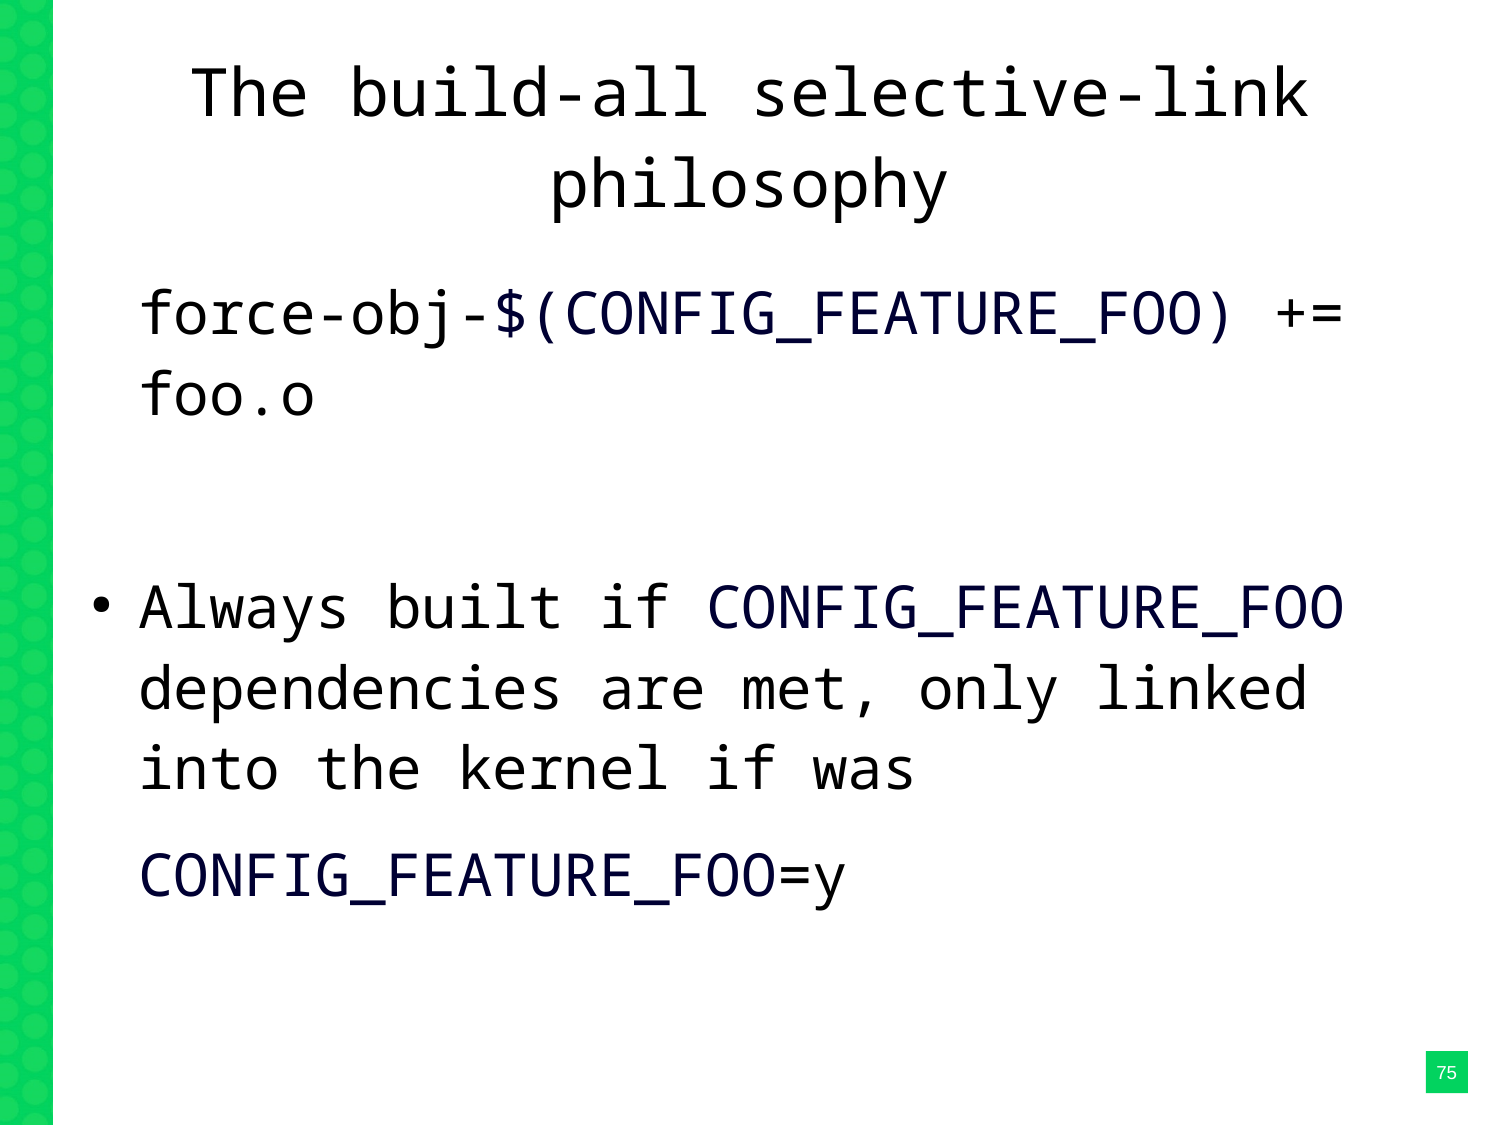

# The build-all selective-link philosophy
force-obj-$(CONFIG_FEATURE_FOO) += foo.o
Always built if CONFIG_FEATURE_FOO dependencies are met, only linked into the kernel if was
CONFIG_FEATURE_FOO=y